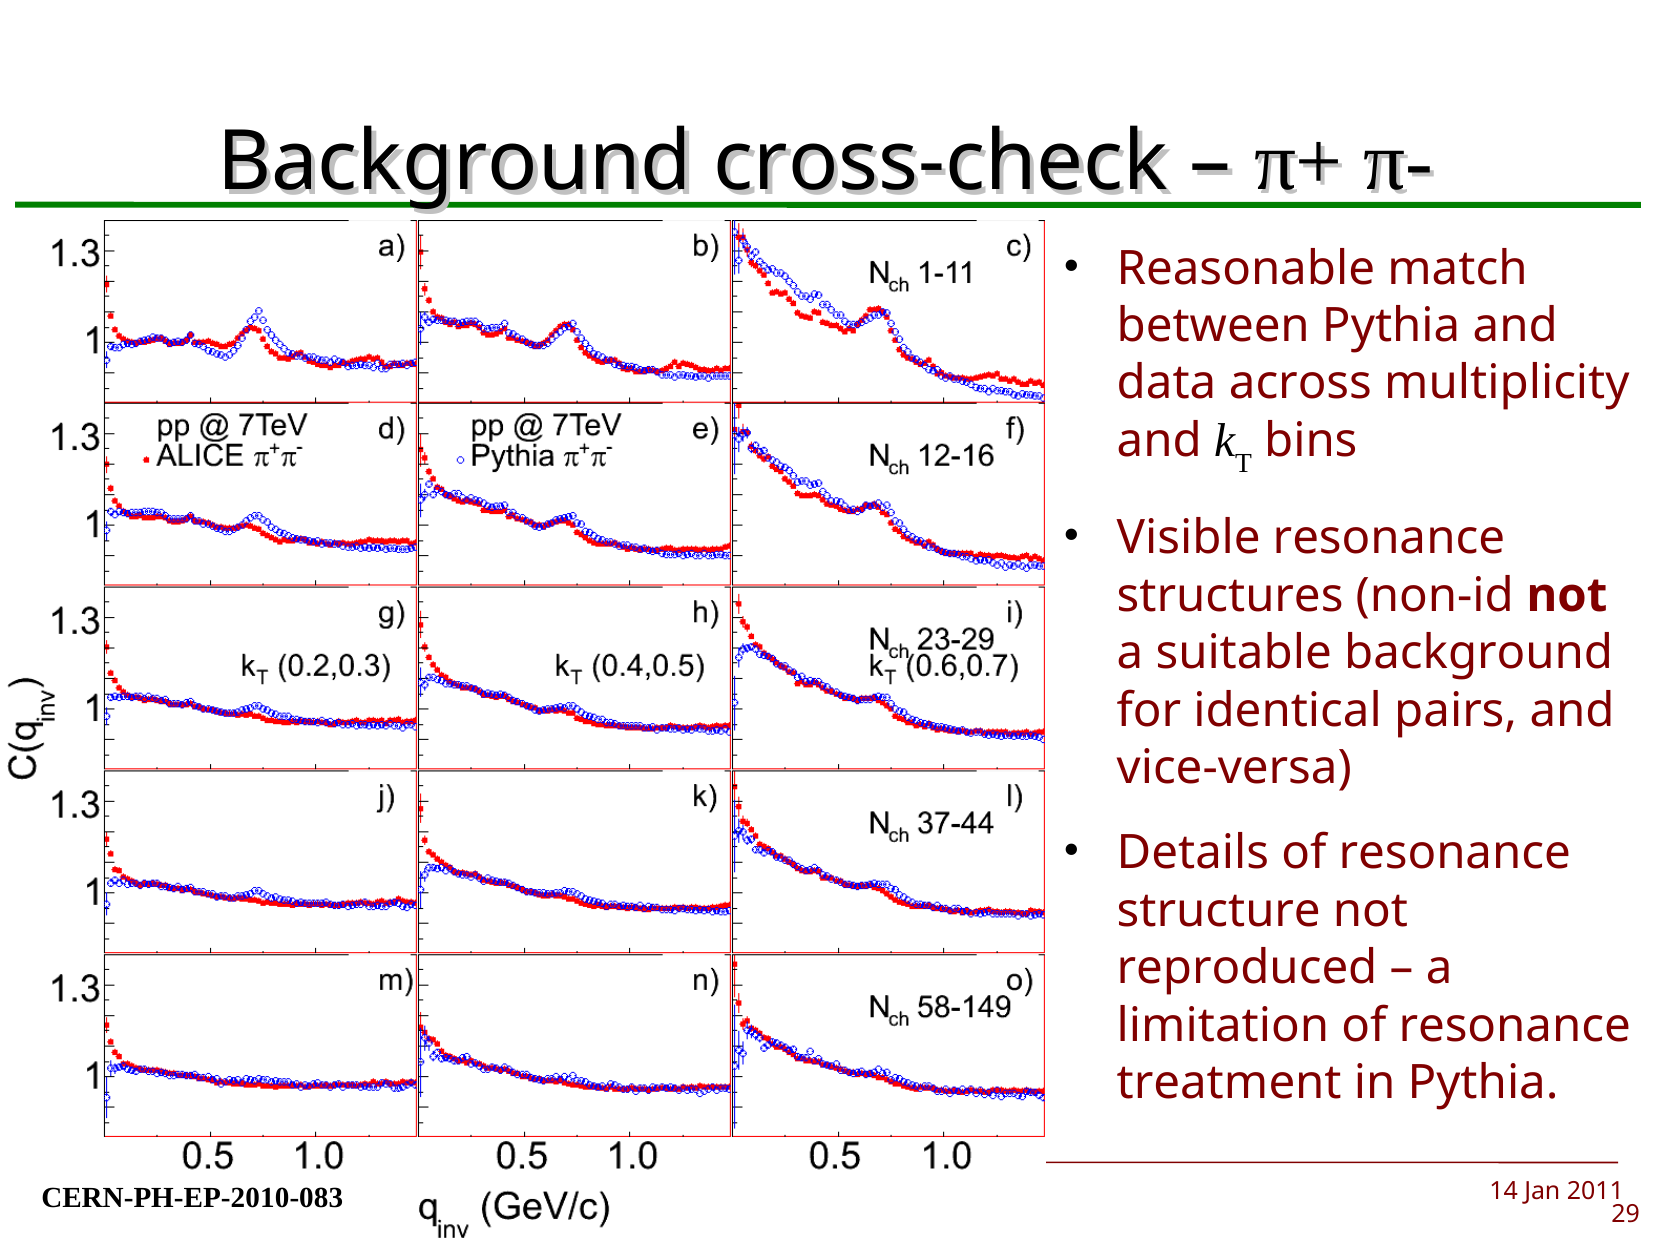

# Background cross-check – π+ π-
Reasonable match between Pythia and data across multiplicity and kT bins
Visible resonance structures (non-id not a suitable background for identical pairs, and vice-versa)
Details of resonance structure not reproduced – a limitation of resonance treatment in Pythia.
CERN-PH-EP-2010-083